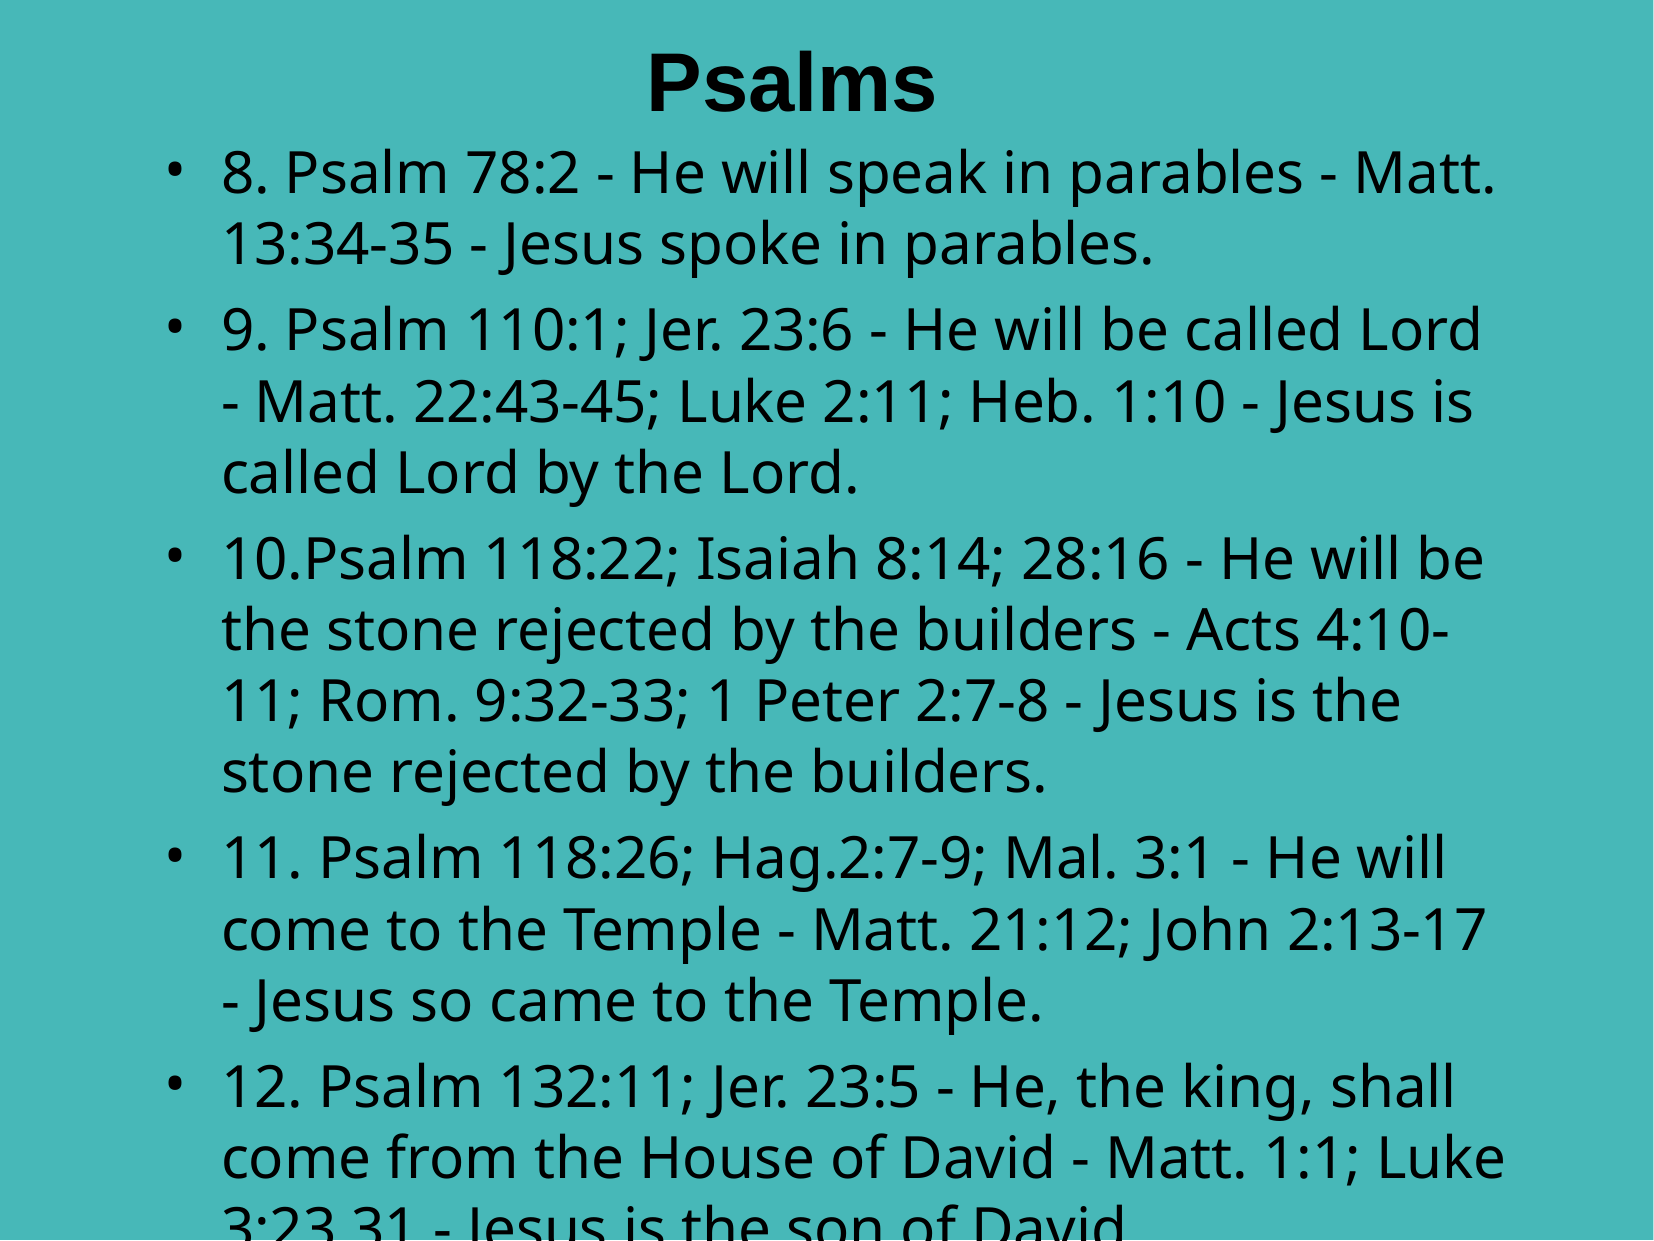

# Psalms
8. Psalm 78:2 - He will speak in parables - Matt. 13:34-35 - Jesus spoke in parables.
9. Psalm 110:1; Jer. 23:6 - He will be called Lord - Matt. 22:43-45; Luke 2:11; Heb. 1:10 - Jesus is called Lord by the Lord.
10.Psalm 118:22; Isaiah 8:14; 28:16 - He will be the stone rejected by the builders - Acts 4:10-11; Rom. 9:32-33; 1 Peter 2:7-8 - Jesus is the stone rejected by the builders.
11. Psalm 118:26; Hag.2:7-9; Mal. 3:1 - He will come to the Temple - Matt. 21:12; John 2:13-17 - Jesus so came to the Temple.
12. Psalm 132:11; Jer. 23:5 - He, the king, shall come from the House of David - Matt. 1:1; Luke 3:23,31 - Jesus is the son of David.